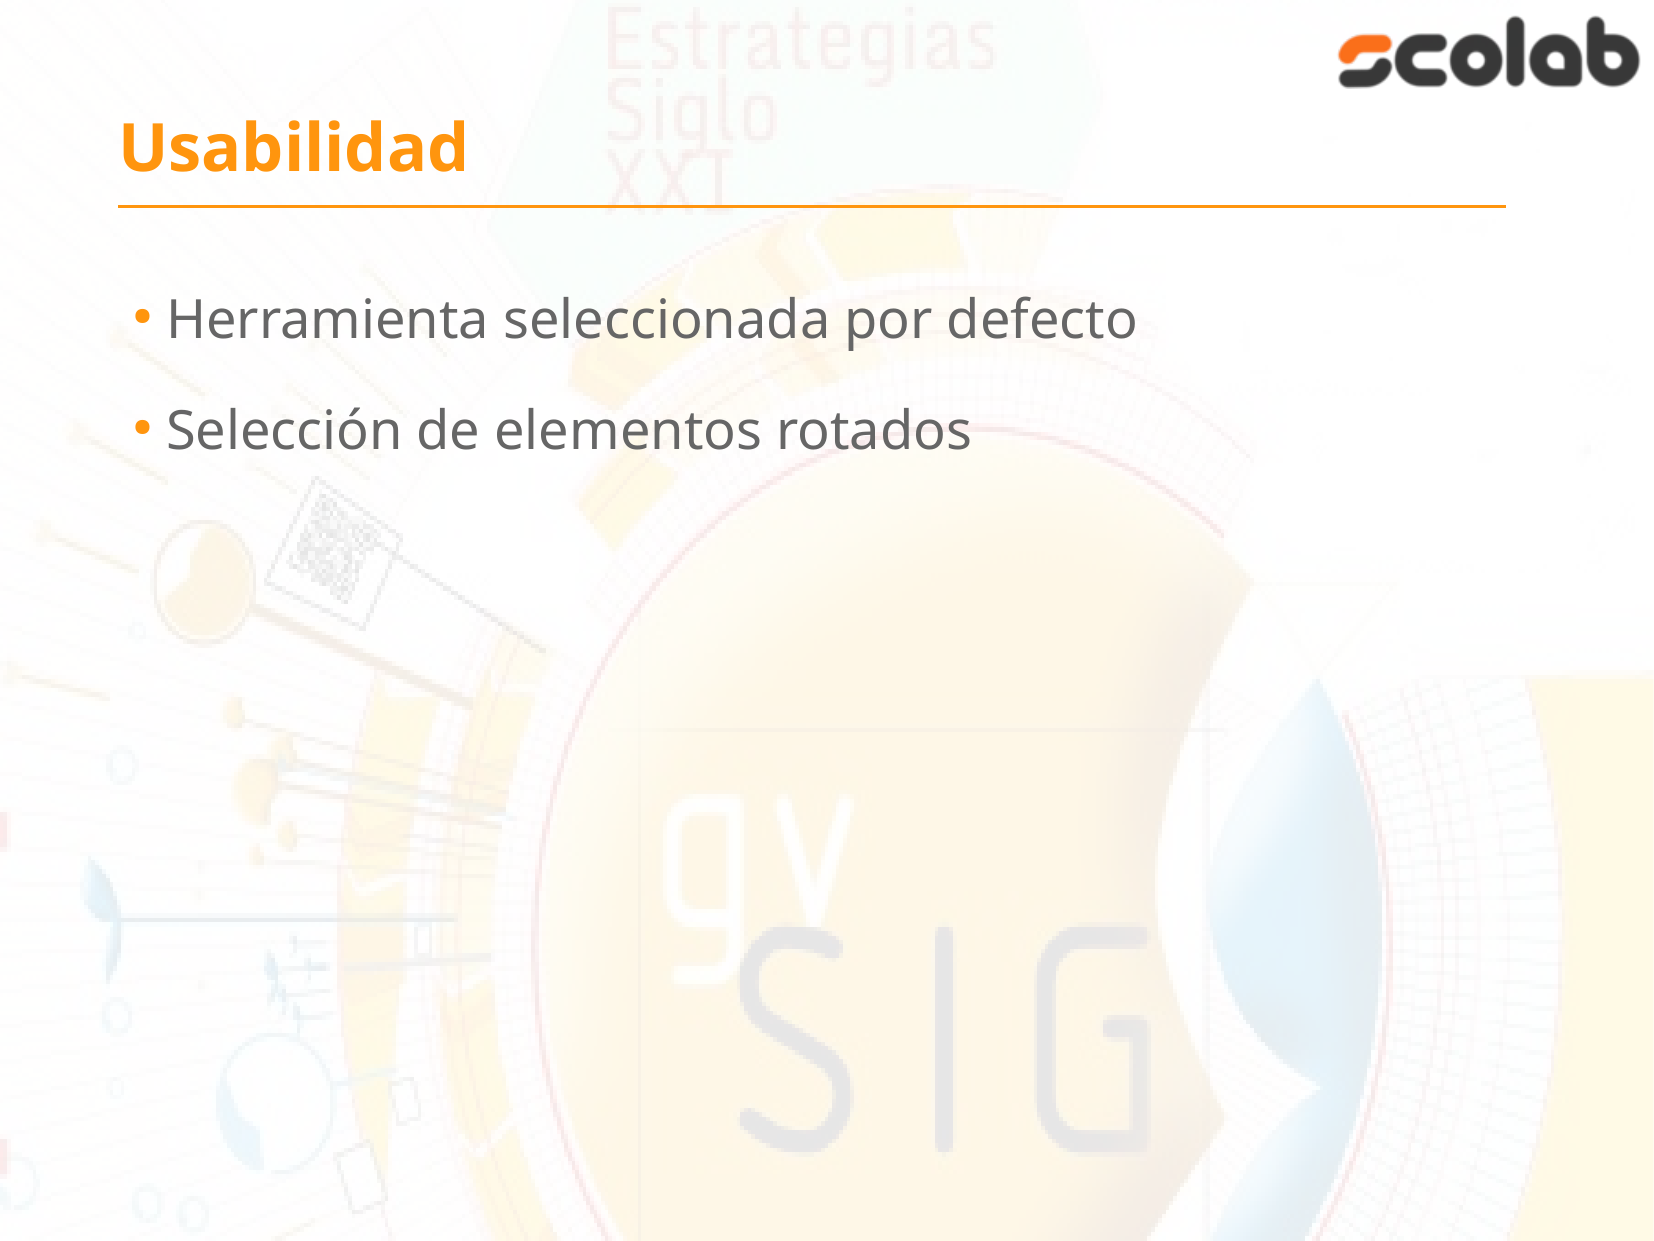

# Usabilidad
 Herramienta seleccionada por defecto
 Selección de elementos rotados